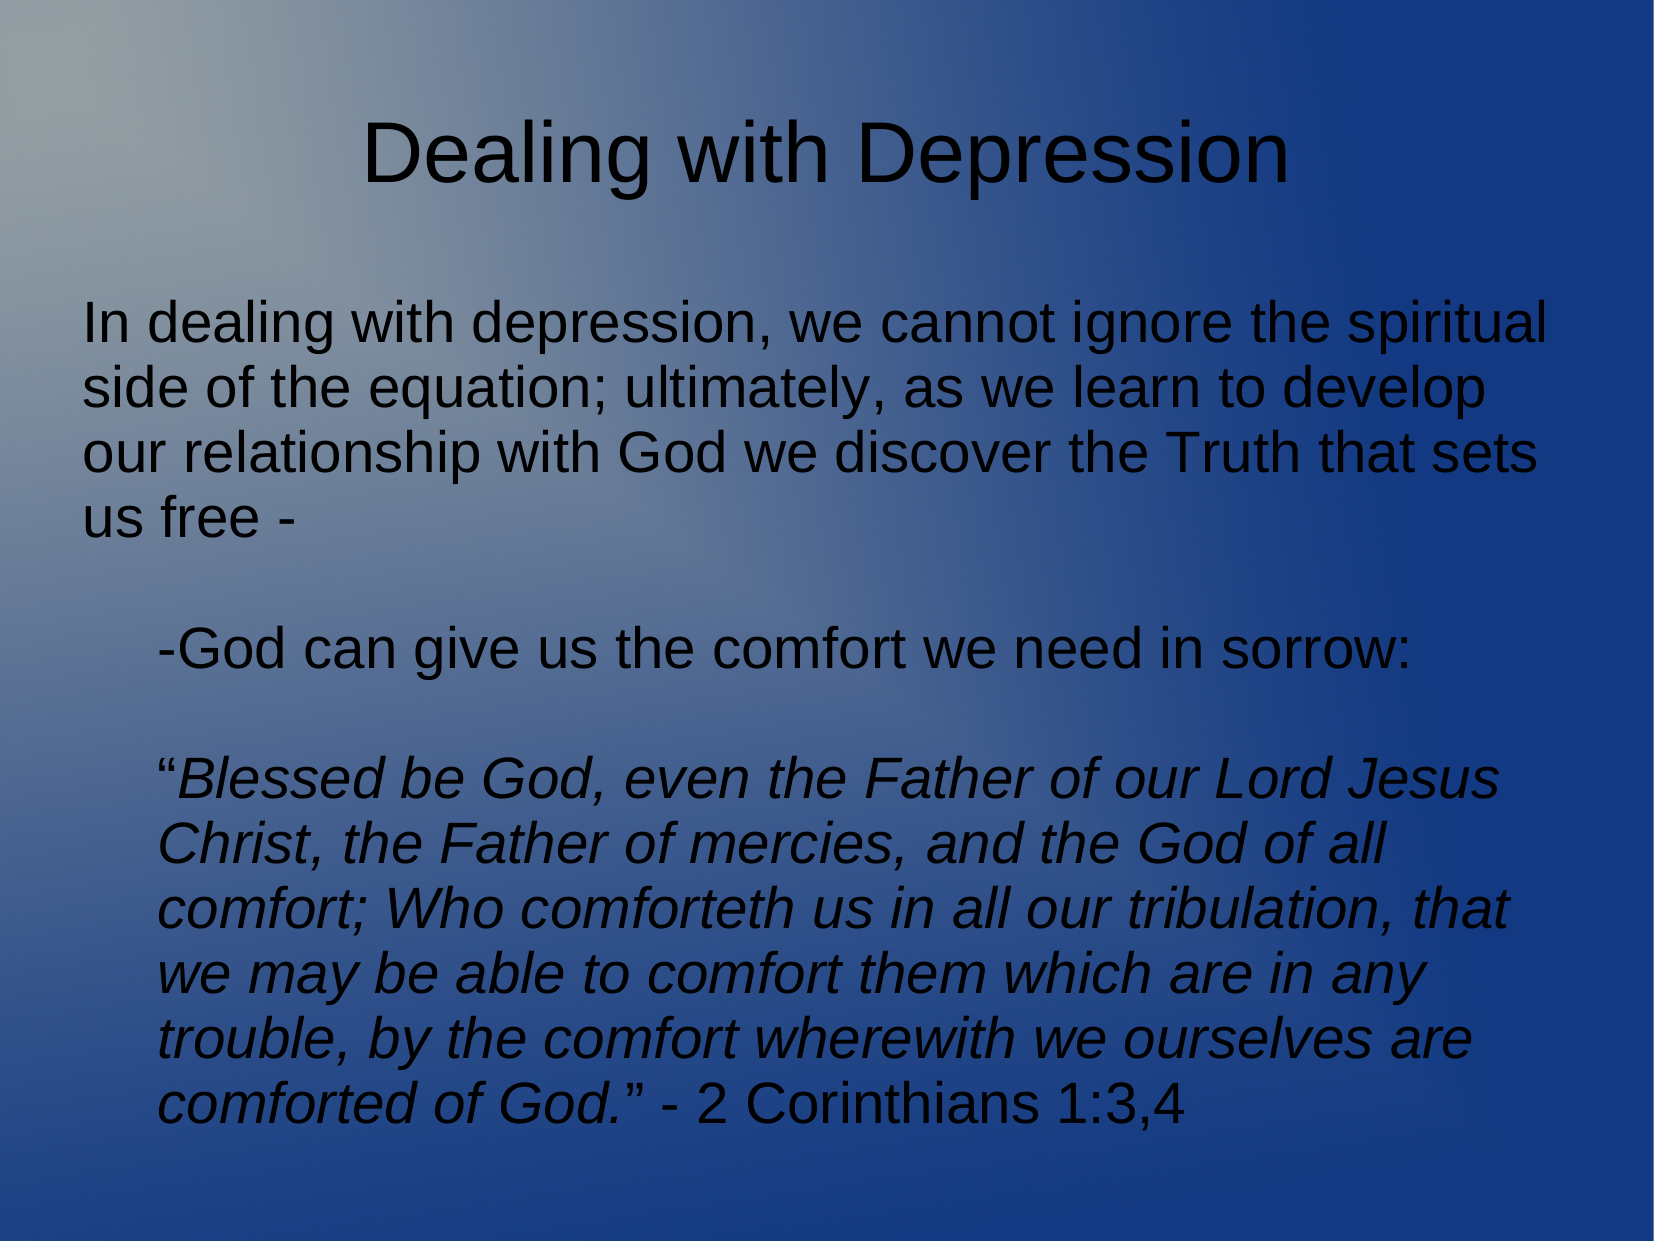

# Dealing with Depression
In dealing with depression, we cannot ignore the spiritual side of the equation; ultimately, as we learn to develop our relationship with God we discover the Truth that sets us free -
	-God can give us the comfort we need in sorrow:
	“Blessed be God, even the Father of our Lord Jesus 	Christ, the Father of mercies, and the God of all 			comfort; Who comforteth us in all our tribulation, that 	we may be able to comfort them which are in any 		trouble, by the comfort wherewith we ourselves are 		comforted of God.” - 2 Corinthians 1:3,4